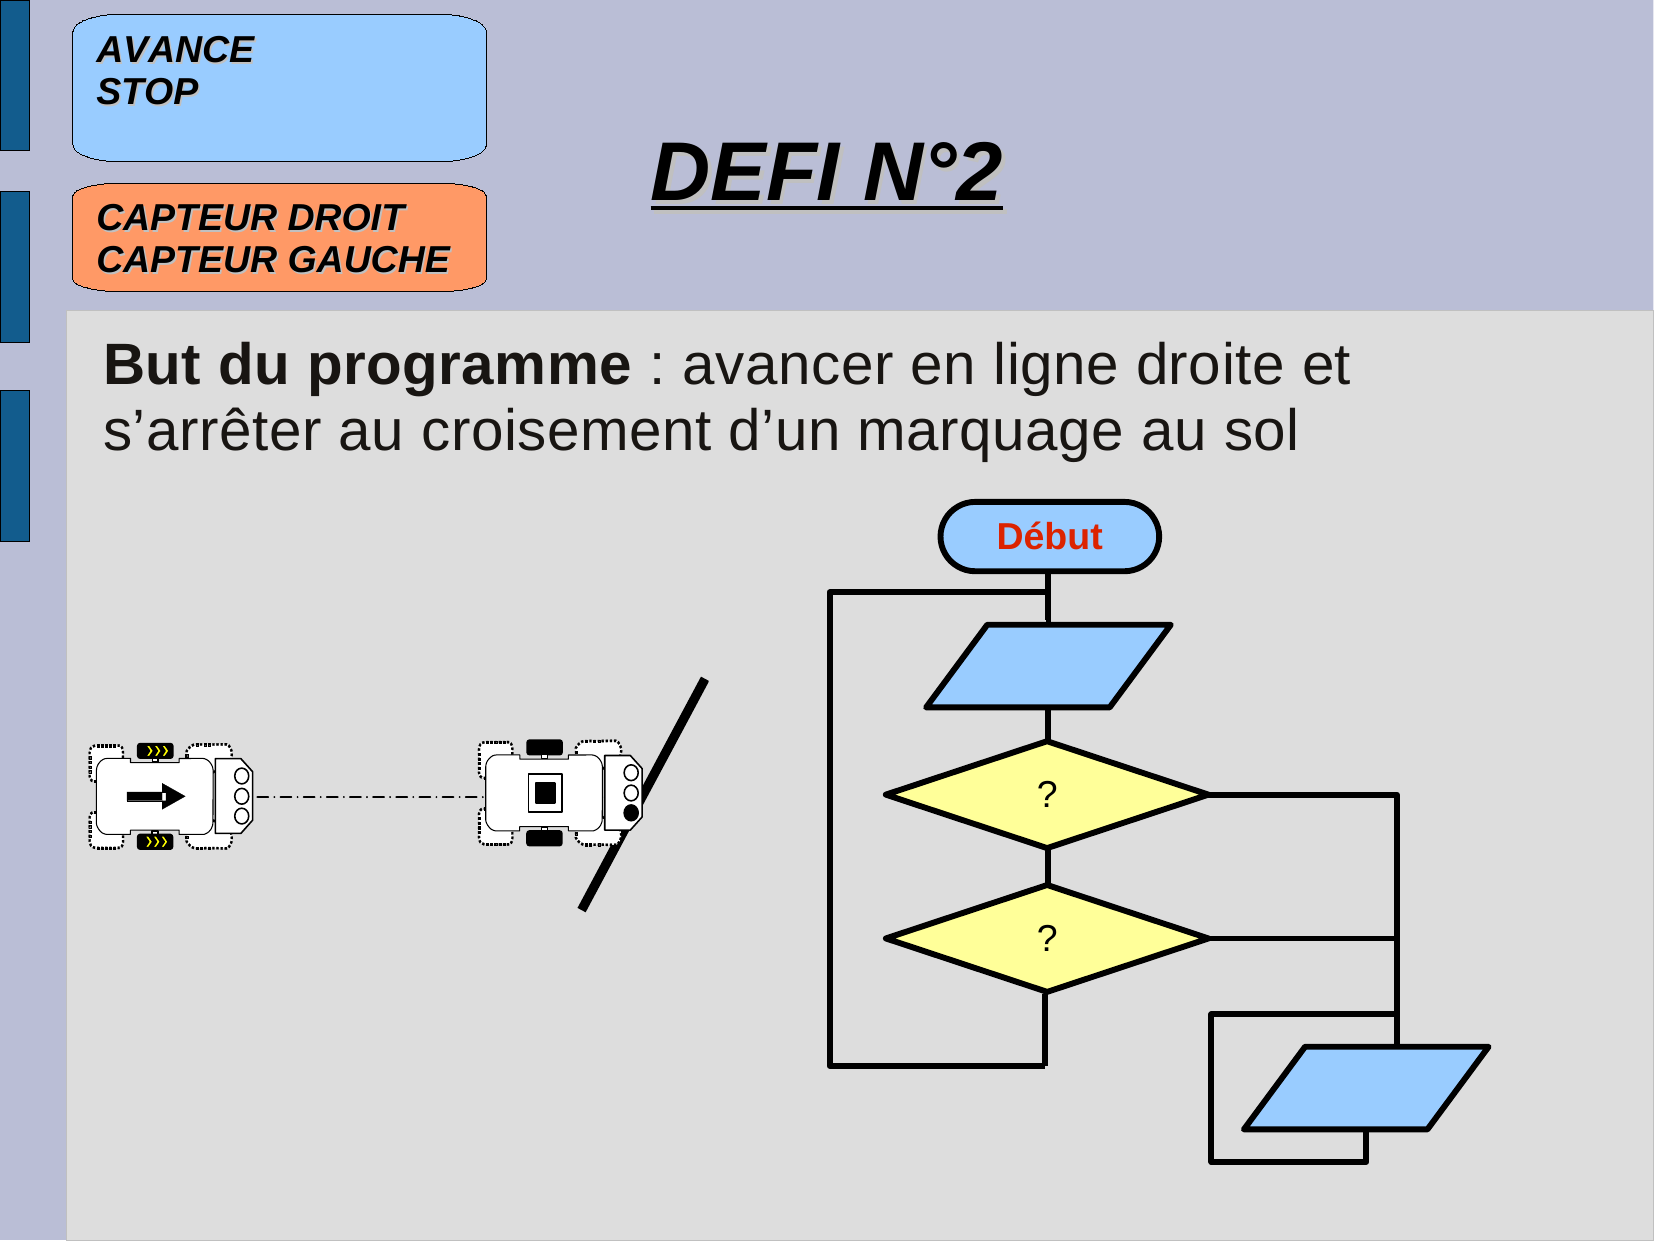

AVANCE
STOP
CAPTEUR DROIT
CAPTEUR GAUCHE
DEFI N°2
But du programme : avancer en ligne droite et s’arrêter au croisement d’un marquage au sol
Début
?
?